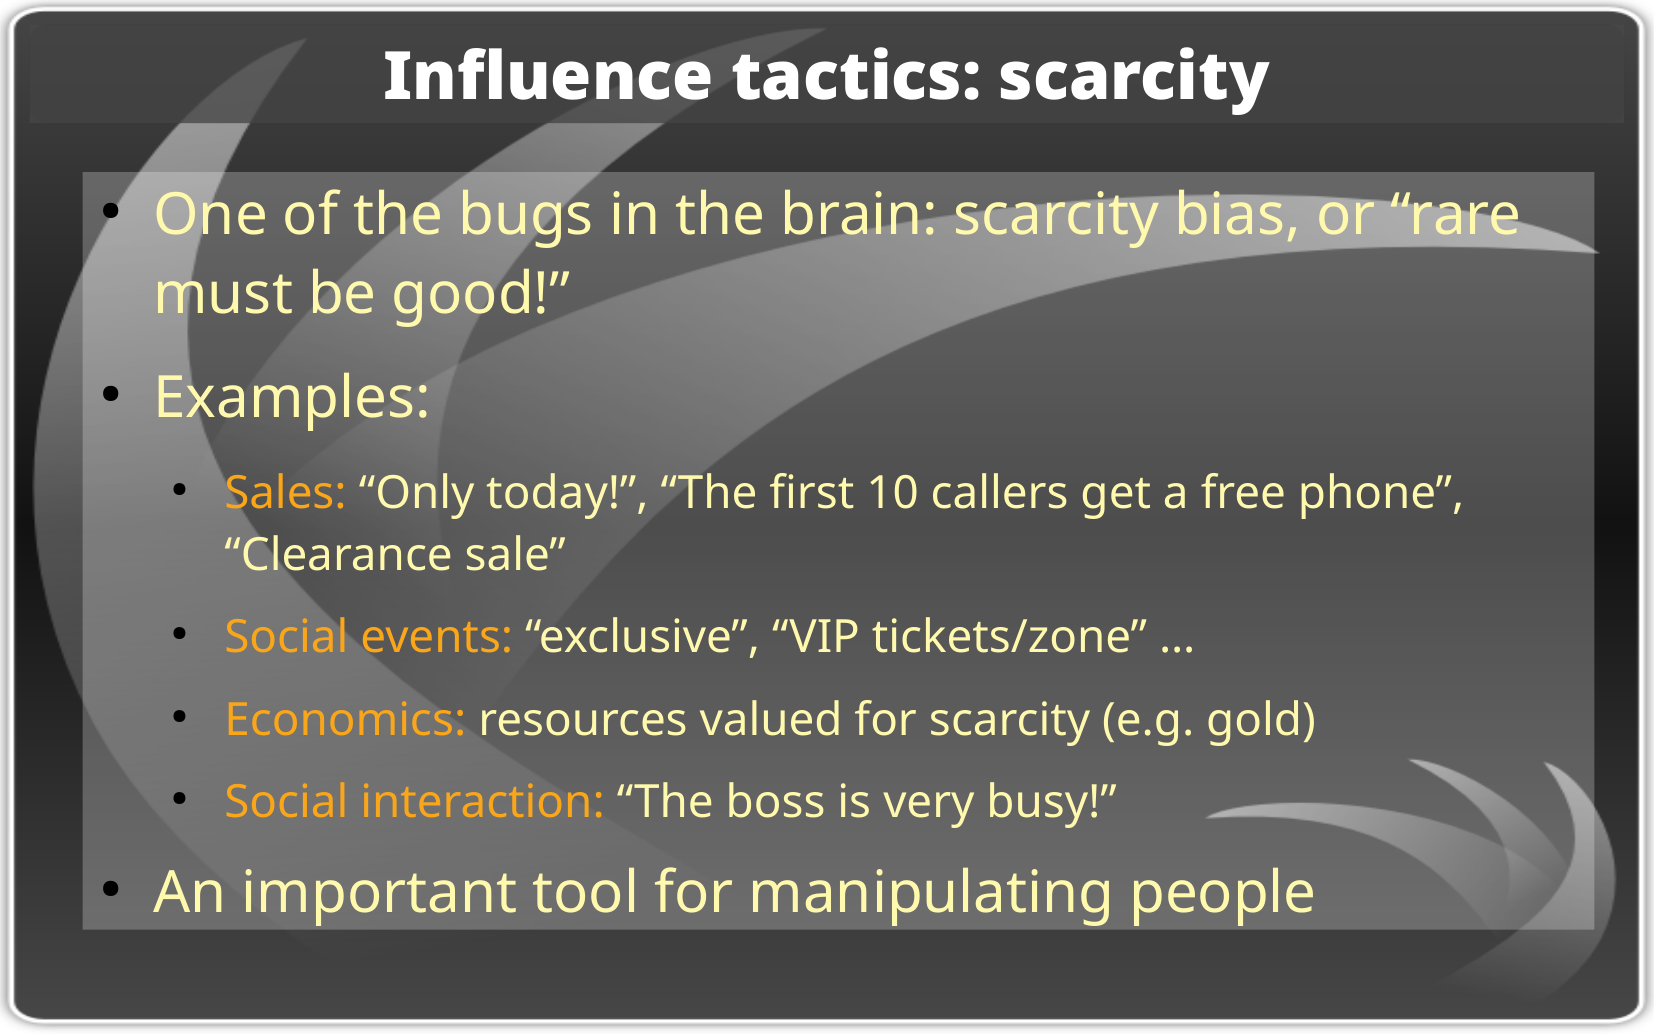

# Influence tactics: scarcity
One of the bugs in the brain: scarcity bias, or “rare must be good!”
Examples:
Sales: “Only today!”, “The first 10 callers get a free phone”, “Clearance sale”
Social events: “exclusive”, “VIP tickets/zone” …
Economics: resources valued for scarcity (e.g. gold)
Social interaction: “The boss is very busy!”
An important tool for manipulating people